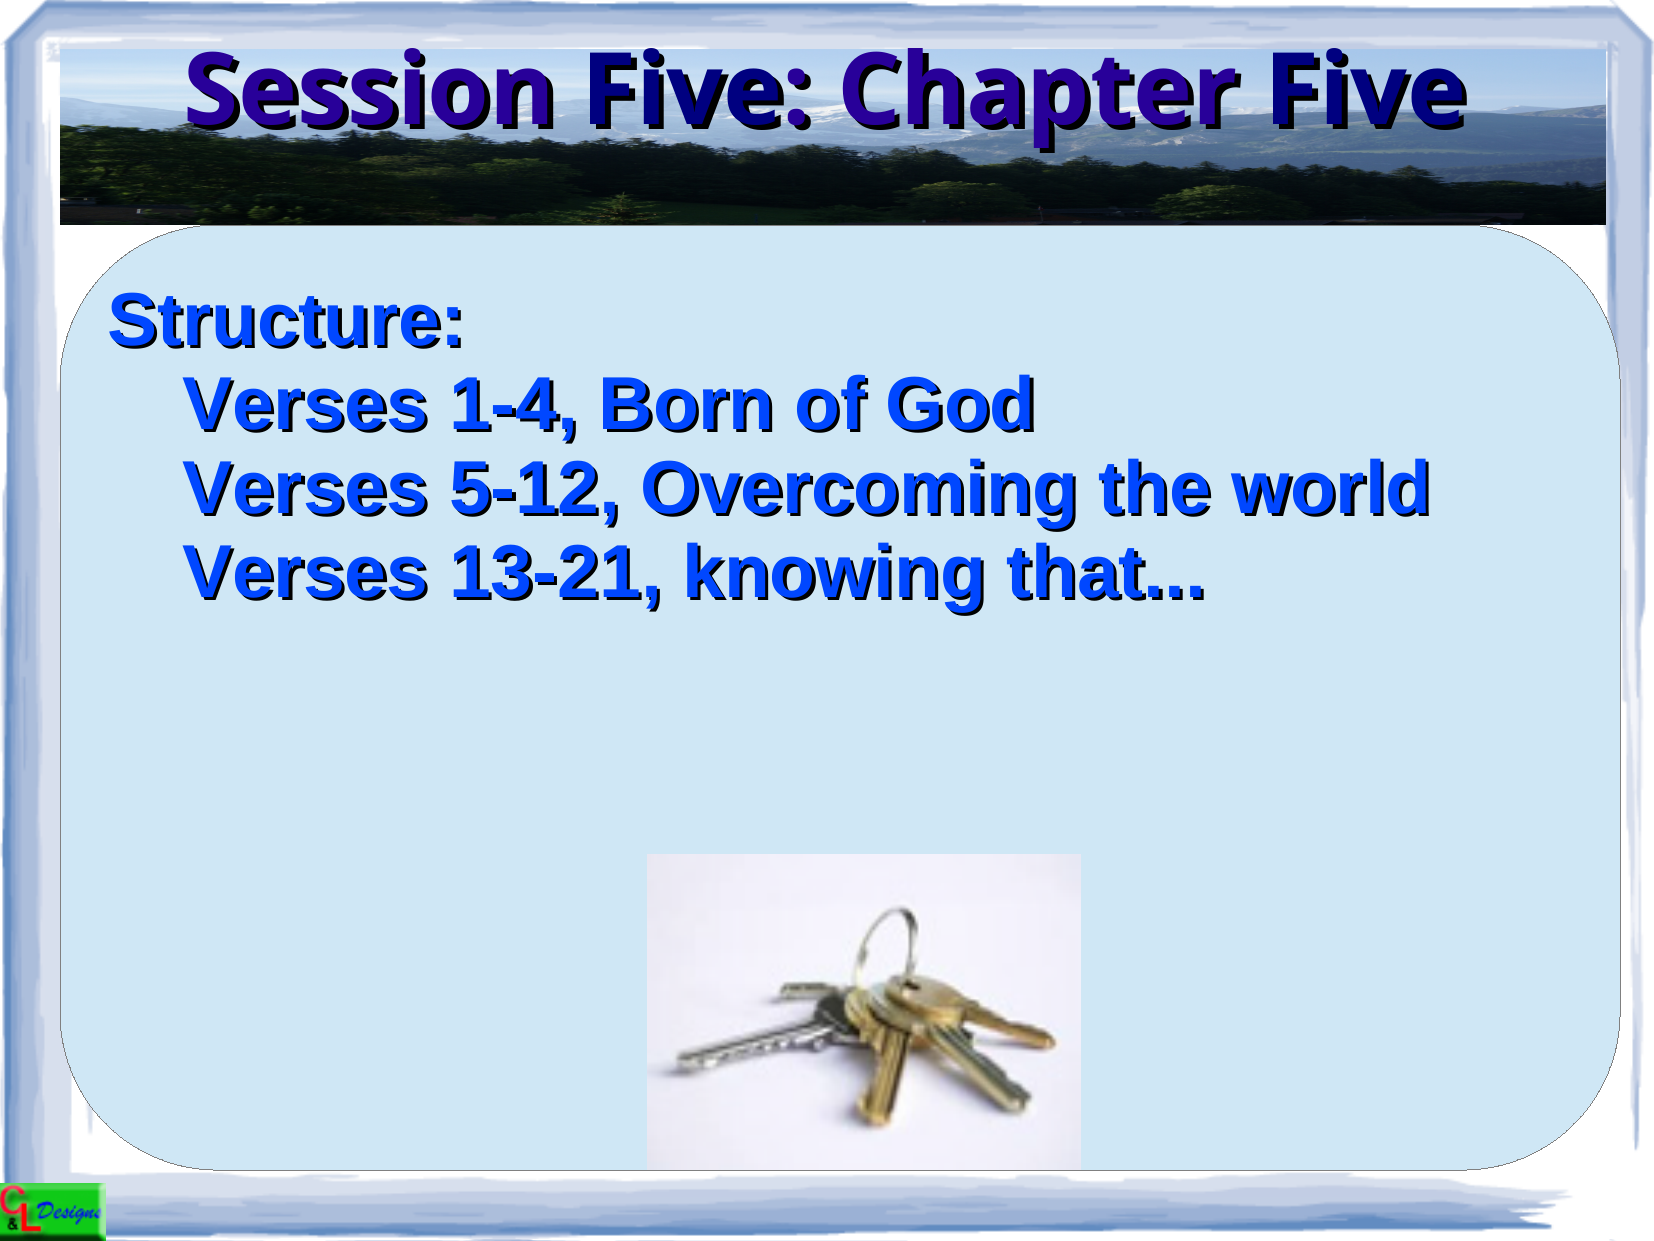

# Session Five: Chapter Five
Structure:
	Verses 1-4, Born of God
	Verses 5-12, Overcoming the world
	Verses 13-21, knowing that...